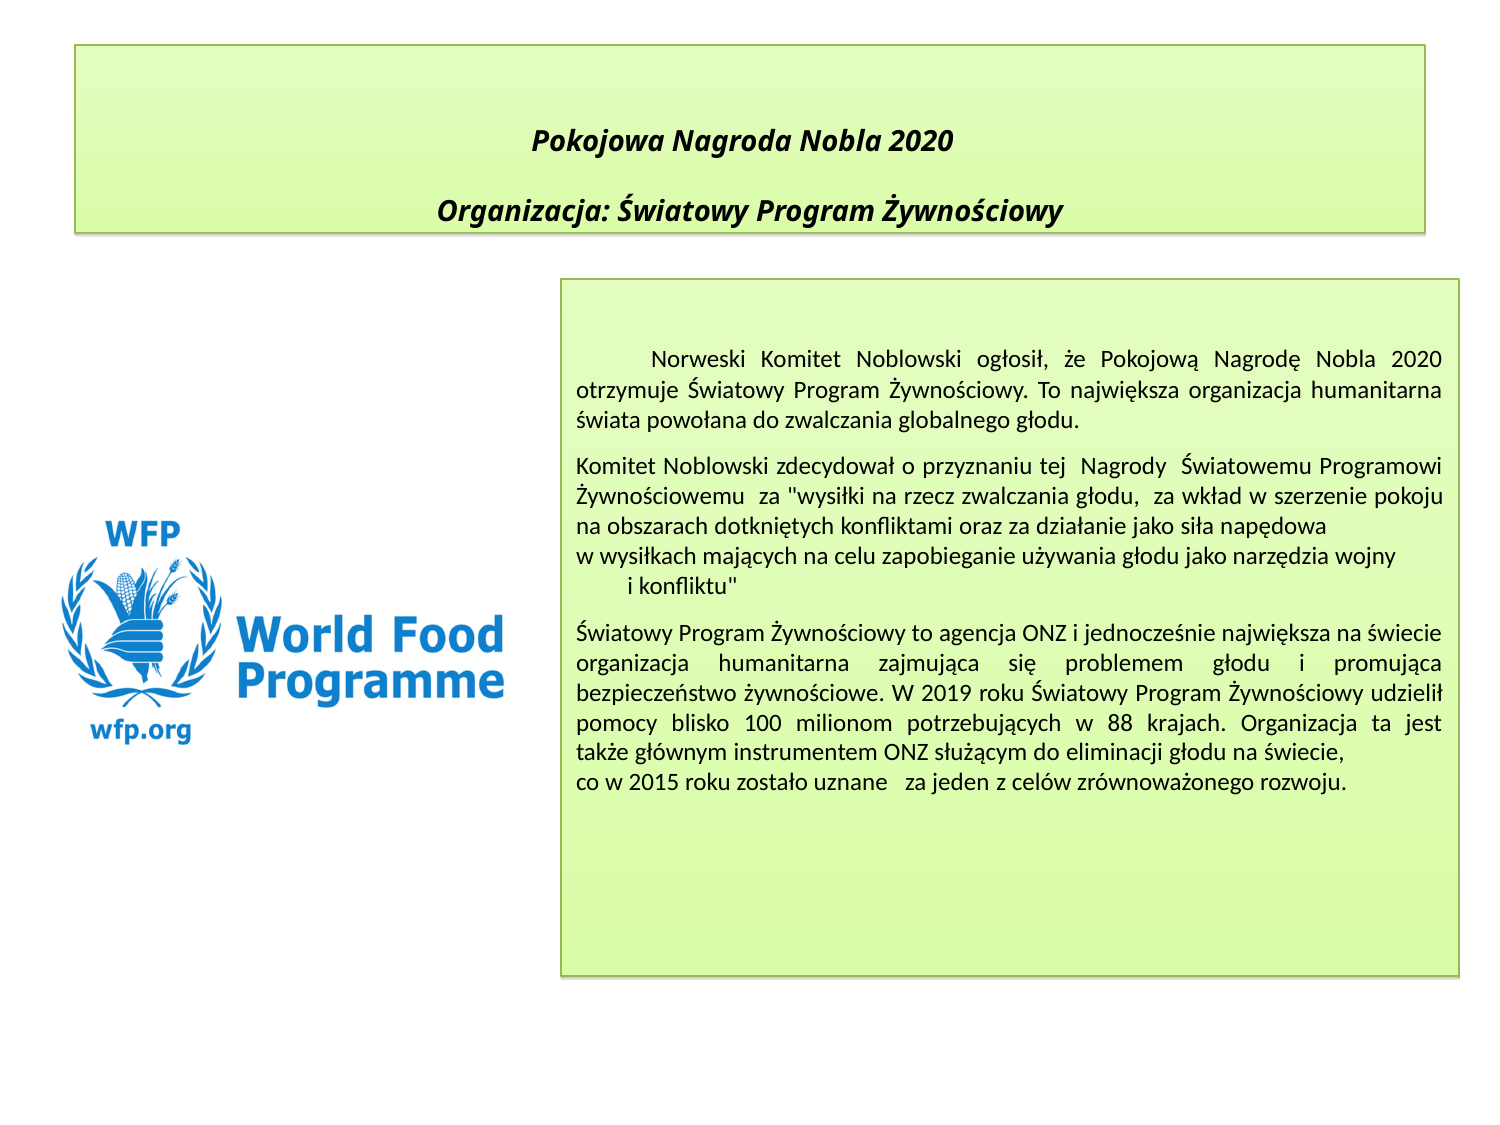

# Pokojowa Nagroda Nobla 2020 Organizacja: Światowy Program Żywnościowy
	Norweski Komitet Noblowski ogłosił, że Pokojową Nagrodę Nobla 2020 otrzymuje Światowy Program Żywnościowy. To największa organizacja humanitarna świata powołana do zwalczania globalnego głodu.
Komitet Noblowski zdecydował o przyznaniu tej Nagrody Światowemu Programowi Żywnościowemu za "wysiłki na rzecz zwalczania głodu, za wkład w szerzenie pokoju na obszarach dotkniętych konfliktami oraz za działanie jako siła napędowa w wysiłkach mających na celu zapobieganie używania głodu jako narzędzia wojny i konfliktu"
Światowy Program Żywnościowy to agencja ONZ i jednocześnie największa na świecie organizacja humanitarna zajmująca się problemem głodu i promująca bezpieczeństwo żywnościowe. W 2019 roku Światowy Program Żywnościowy udzielił pomocy blisko 100 milionom potrzebujących w 88 krajach. Organizacja ta jest także głównym instrumentem ONZ służącym do eliminacji głodu na świecie, co w 2015 roku zostało uznane za jeden z celów zrównoważonego rozwoju.